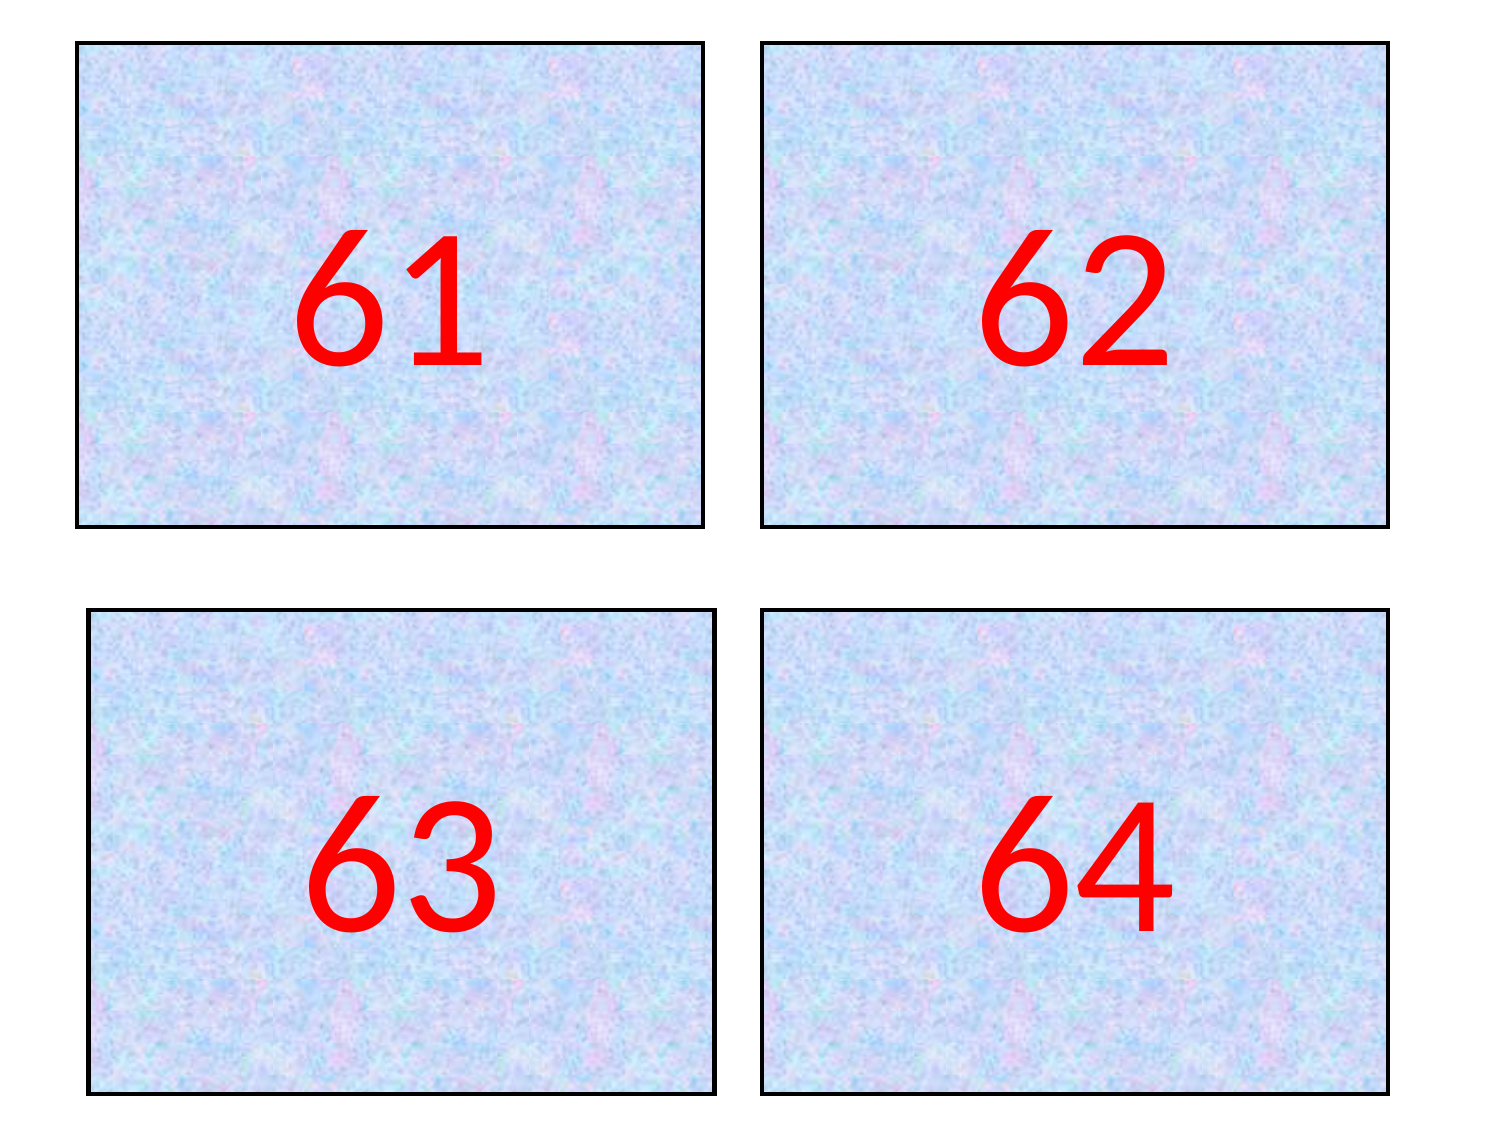

Vyjádři v krychlových centimetrech:
5 ml
0,5 l
61
Jak se nazývá měřidlo pro měření objemu kapalin?
62
4 dm
3
Dokázal bys zjistit objem kapky vody? Navrhni postup.
63
Navrhni postup měření objemu pevného tělesa.
64